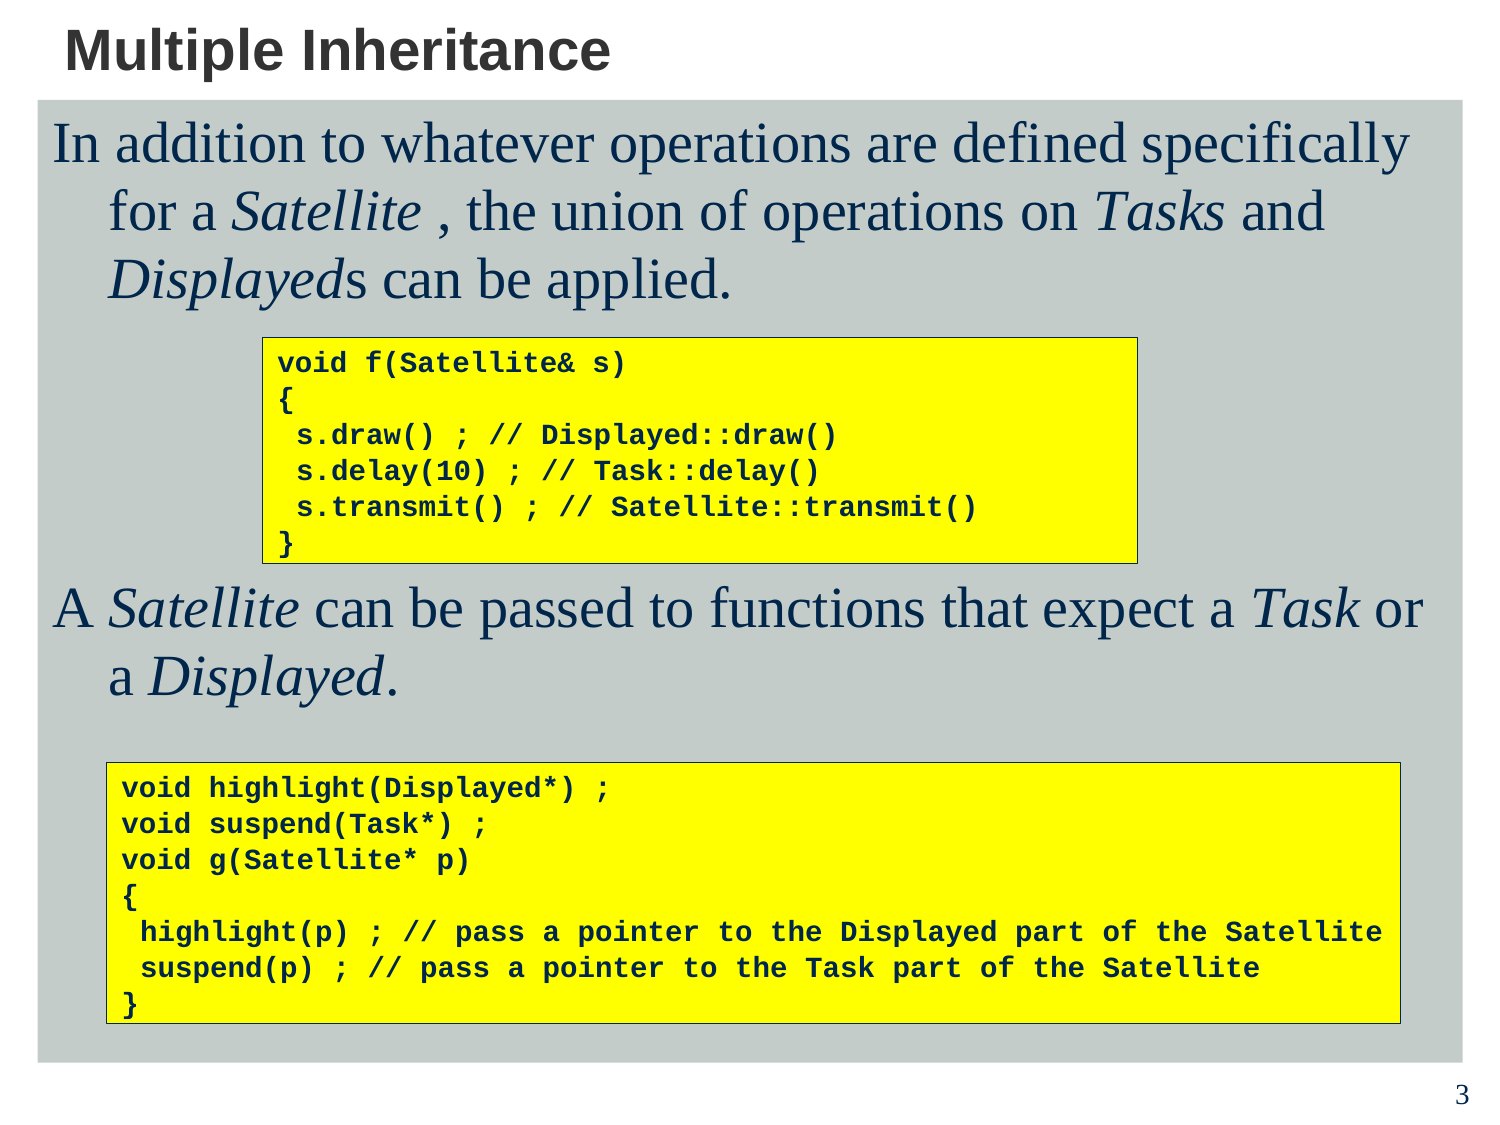

# Multiple Inheritance
In addition to whatever operations are defined specifically for a Satellite , the union of operations on Tasks and Displayeds can be applied.
A Satellite can be passed to functions that expect a Task or a Displayed.
void f(Satellite& s)
{
	s.draw() ; // Displayed::draw()
	s.delay(10) ; // Task::delay()
	s.transmit() ; // Satellite::transmit()
}
void highlight(Displayed*) ;
void suspend(Task*) ;
void g(Satellite* p)
{
	highlight(p) ; // pass a pointer to the Displayed part of the Satellite
	suspend(p) ; // pass a pointer to the Task part of the Satellite
}